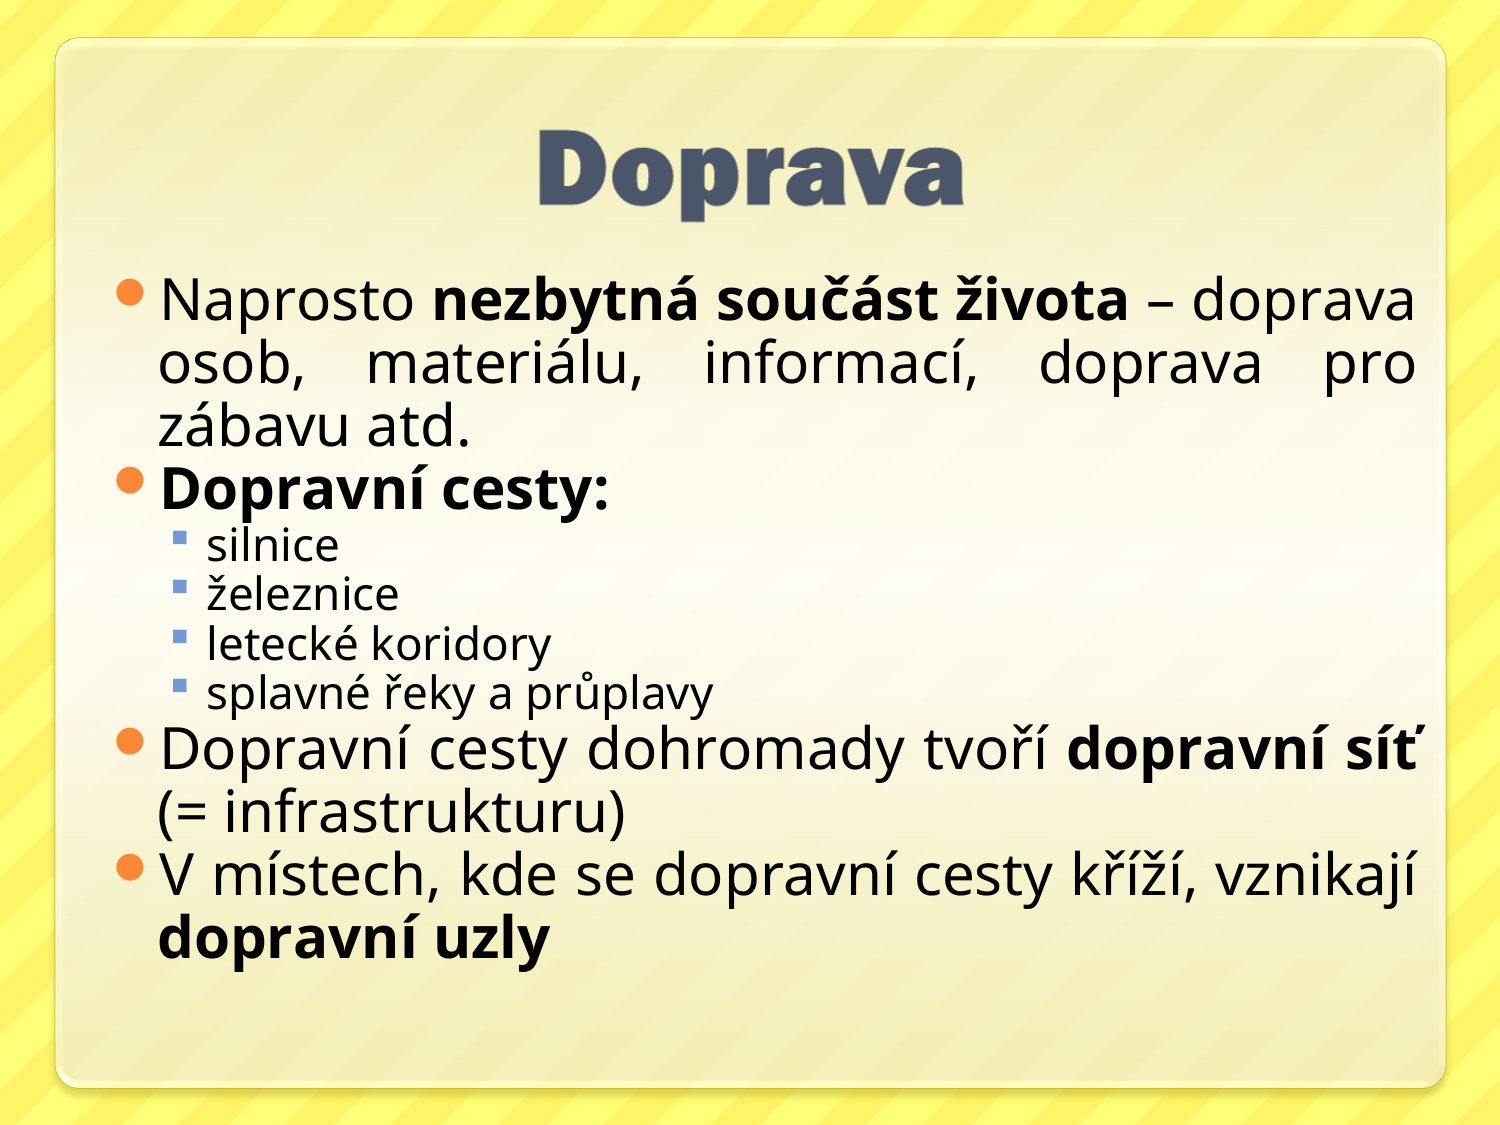

# Naprosto nezbytná součást života – doprava osob, materiálu, informací, doprava pro zábavu atd.
Dopravní cesty:
silnice
železnice
letecké koridory
splavné řeky a průplavy
Dopravní cesty dohromady tvoří dopravní síť (= infrastrukturu)
V místech, kde se dopravní cesty kříží, vznikají dopravní uzly